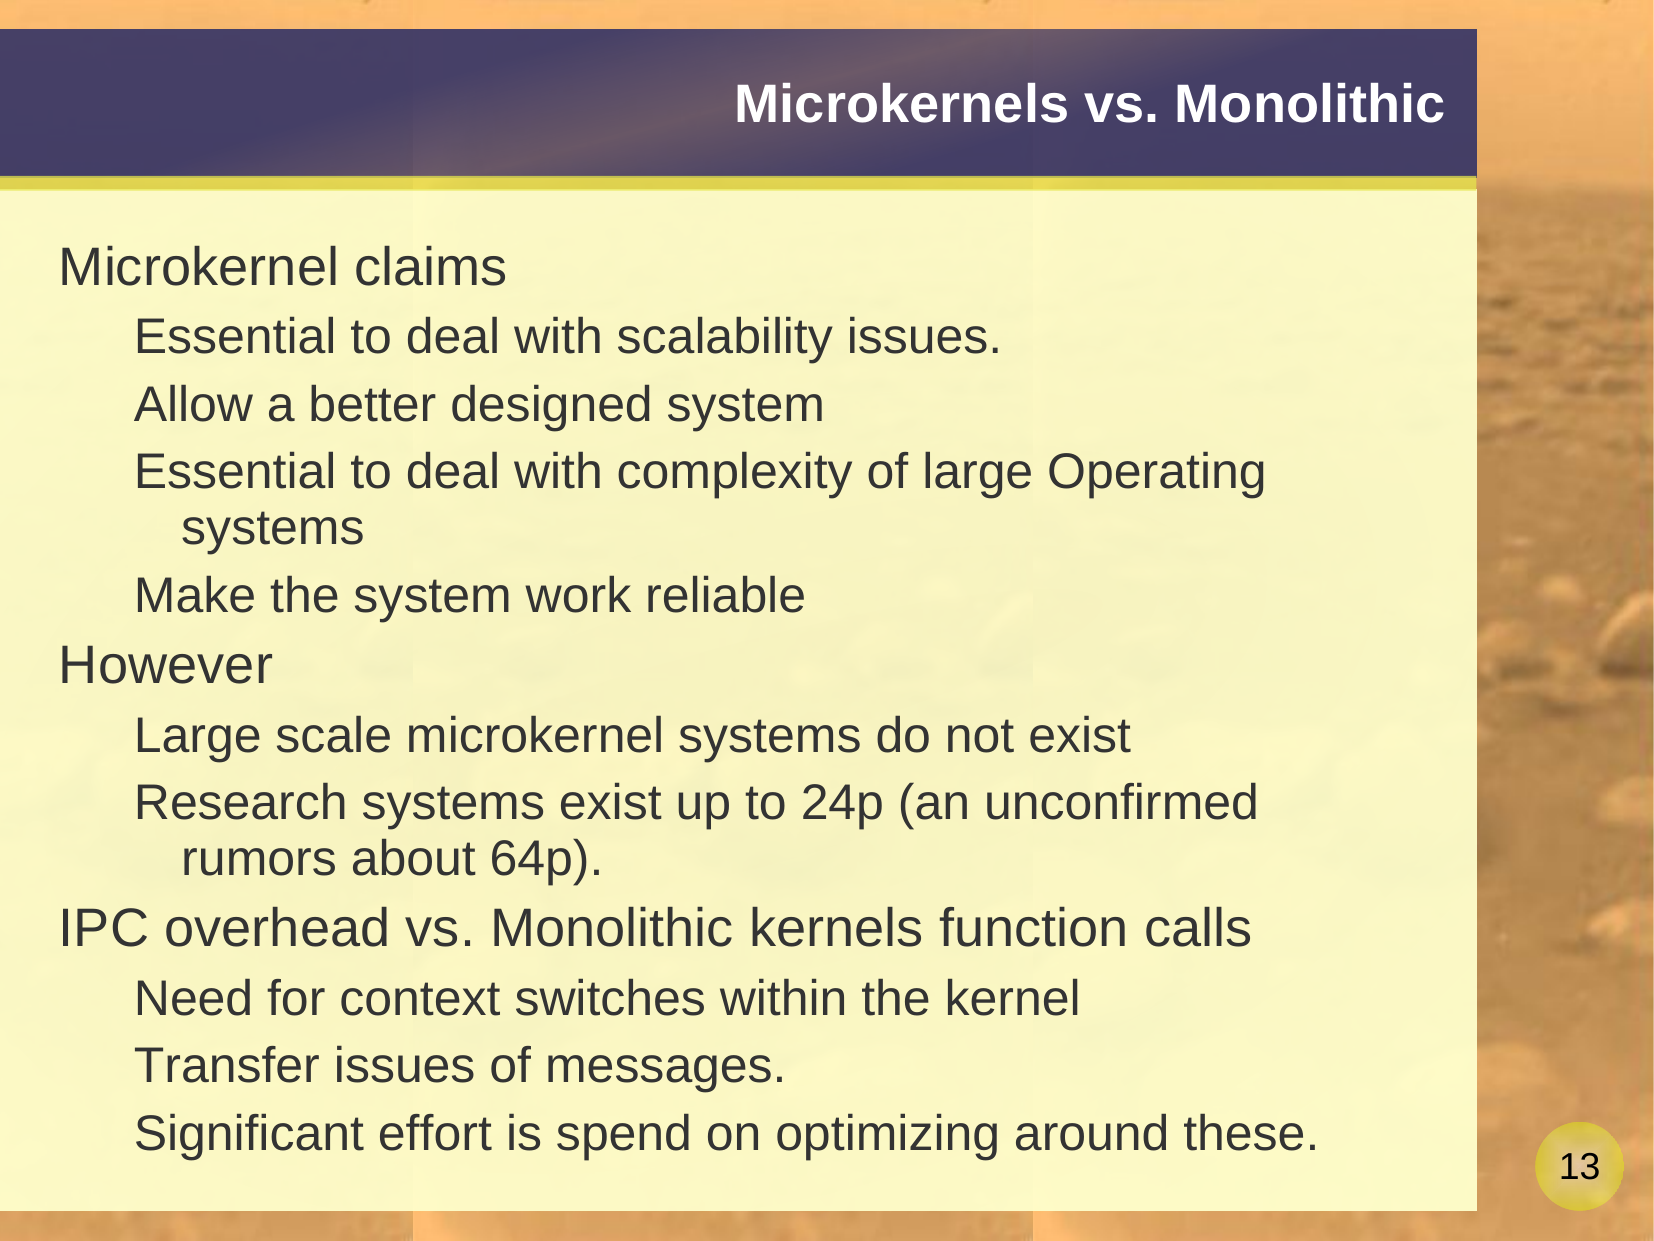

# Microkernels vs. Monolithic
Microkernel claims
Essential to deal with scalability issues.
Allow a better designed system
Essential to deal with complexity of large Operating systems
Make the system work reliable
However
Large scale microkernel systems do not exist
Research systems exist up to 24p (an unconfirmed rumors about 64p).
IPC overhead vs. Monolithic kernels function calls
Need for context switches within the kernel
Transfer issues of messages.
Significant effort is spend on optimizing around these.